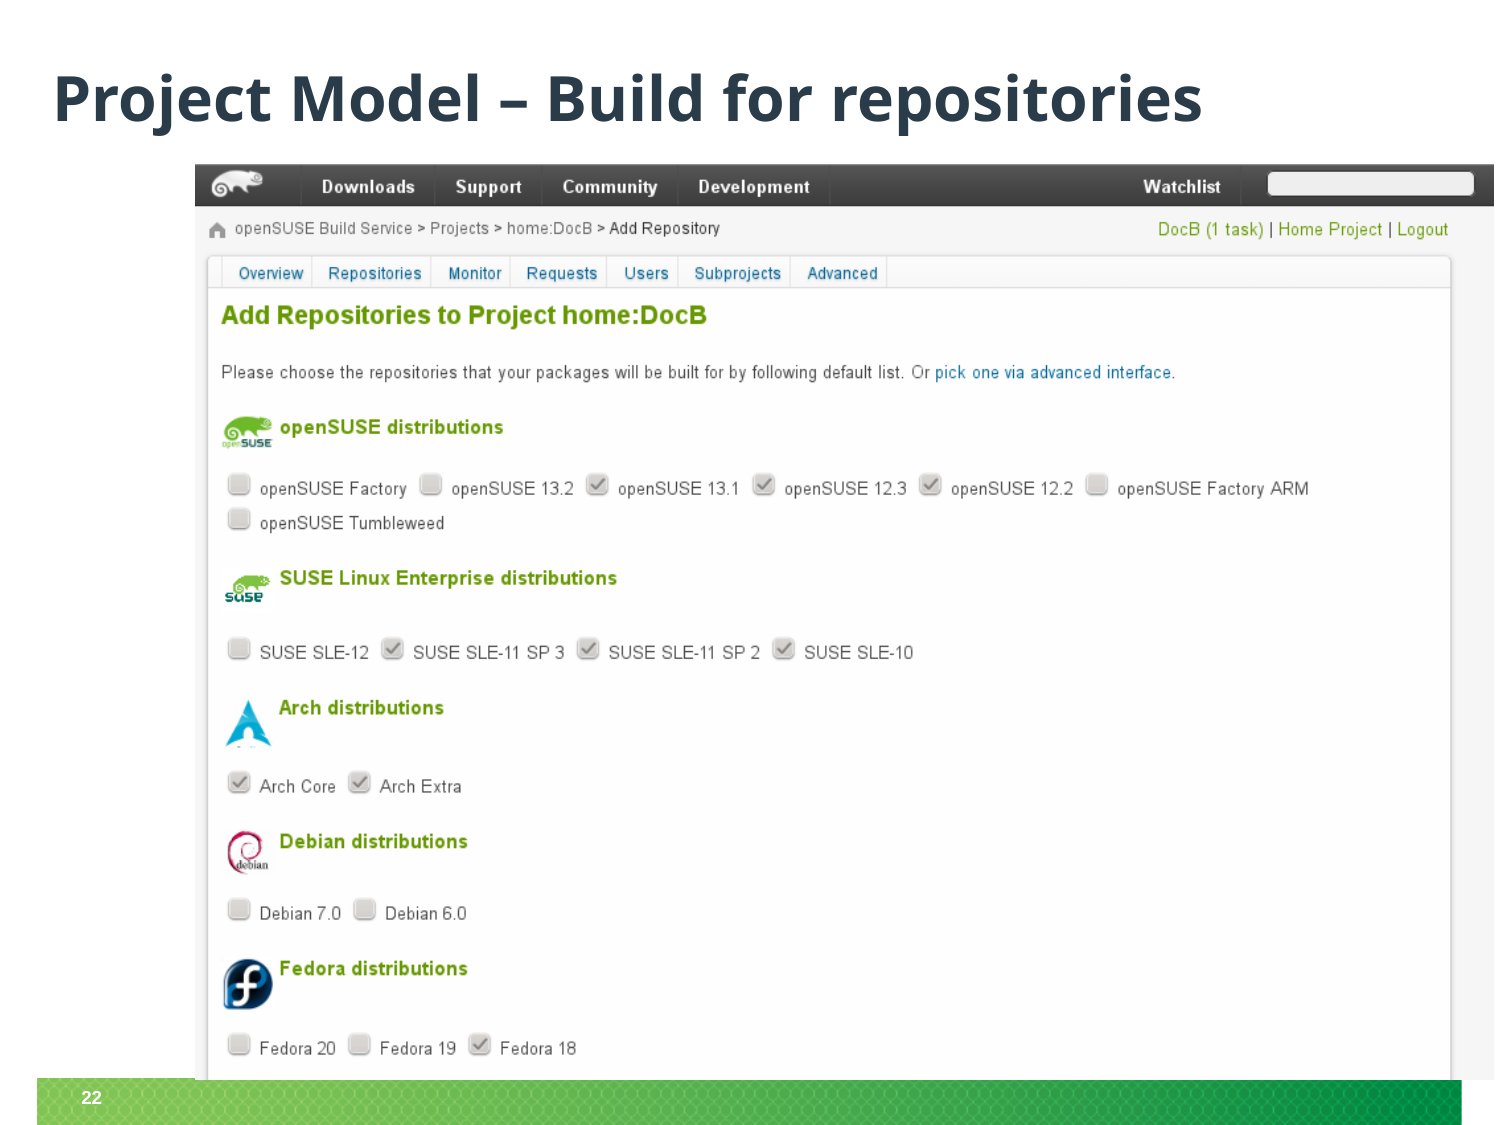

# Project Model – Build for repositories